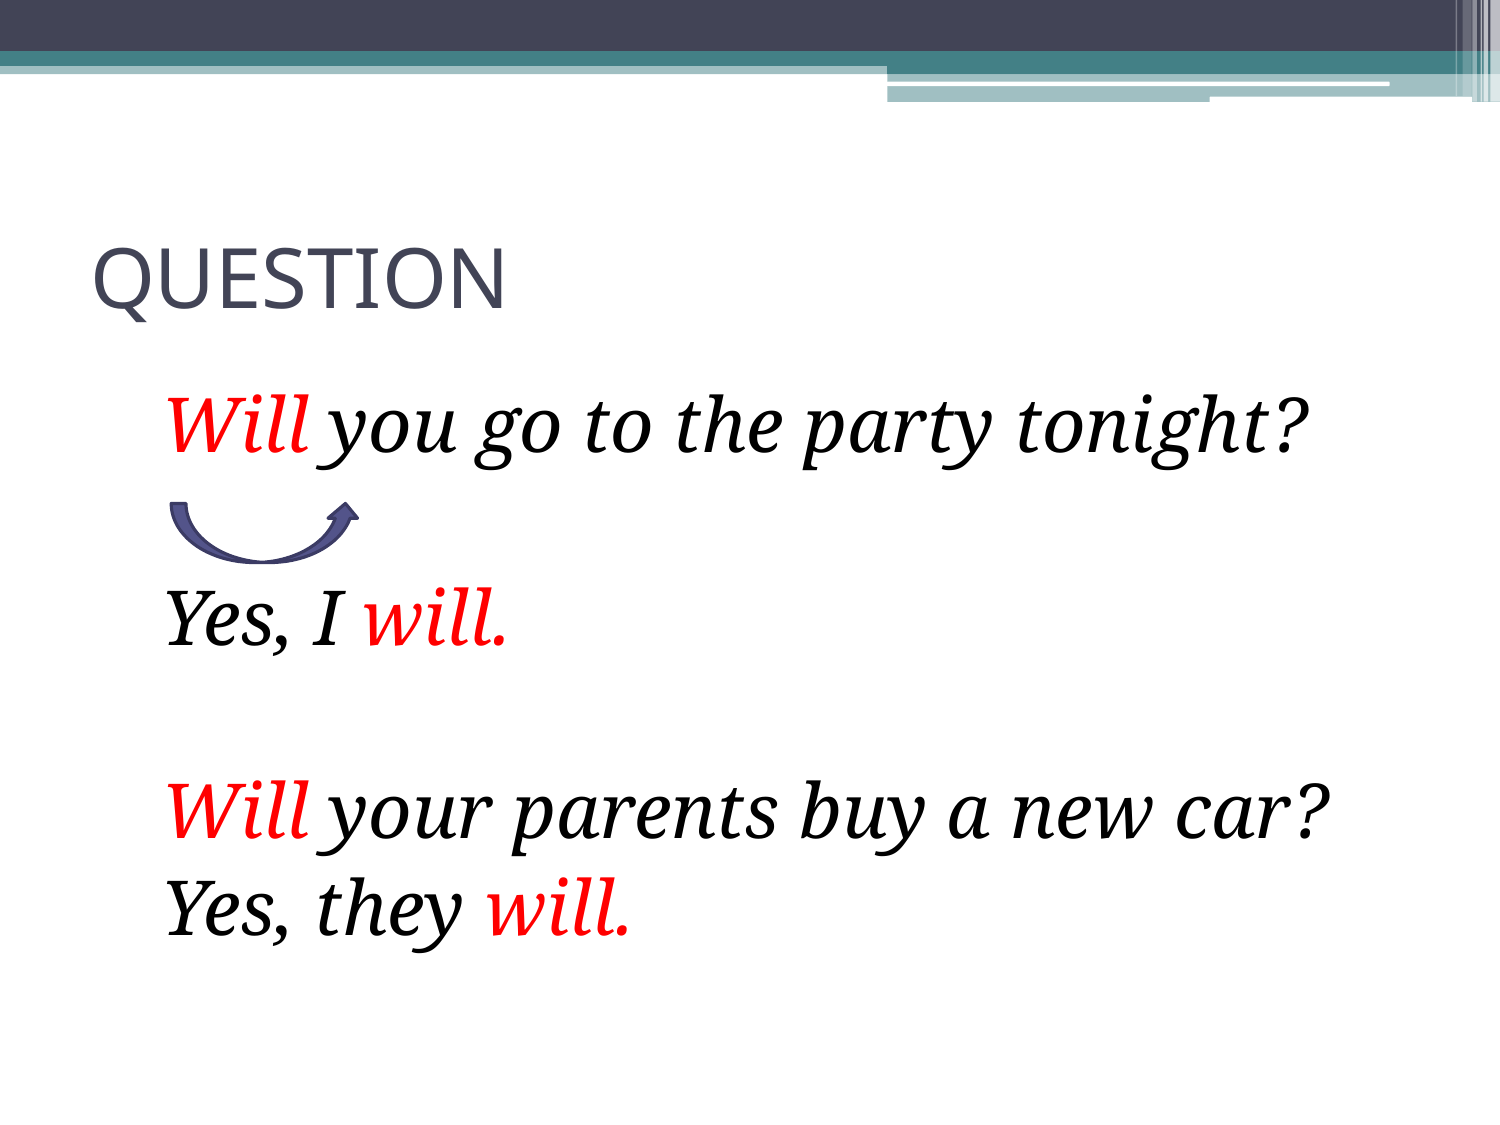

# QUESTION
Will you go to the party tonight?
Yes, I will.
Will your parents buy a new car?
Yes, they will.